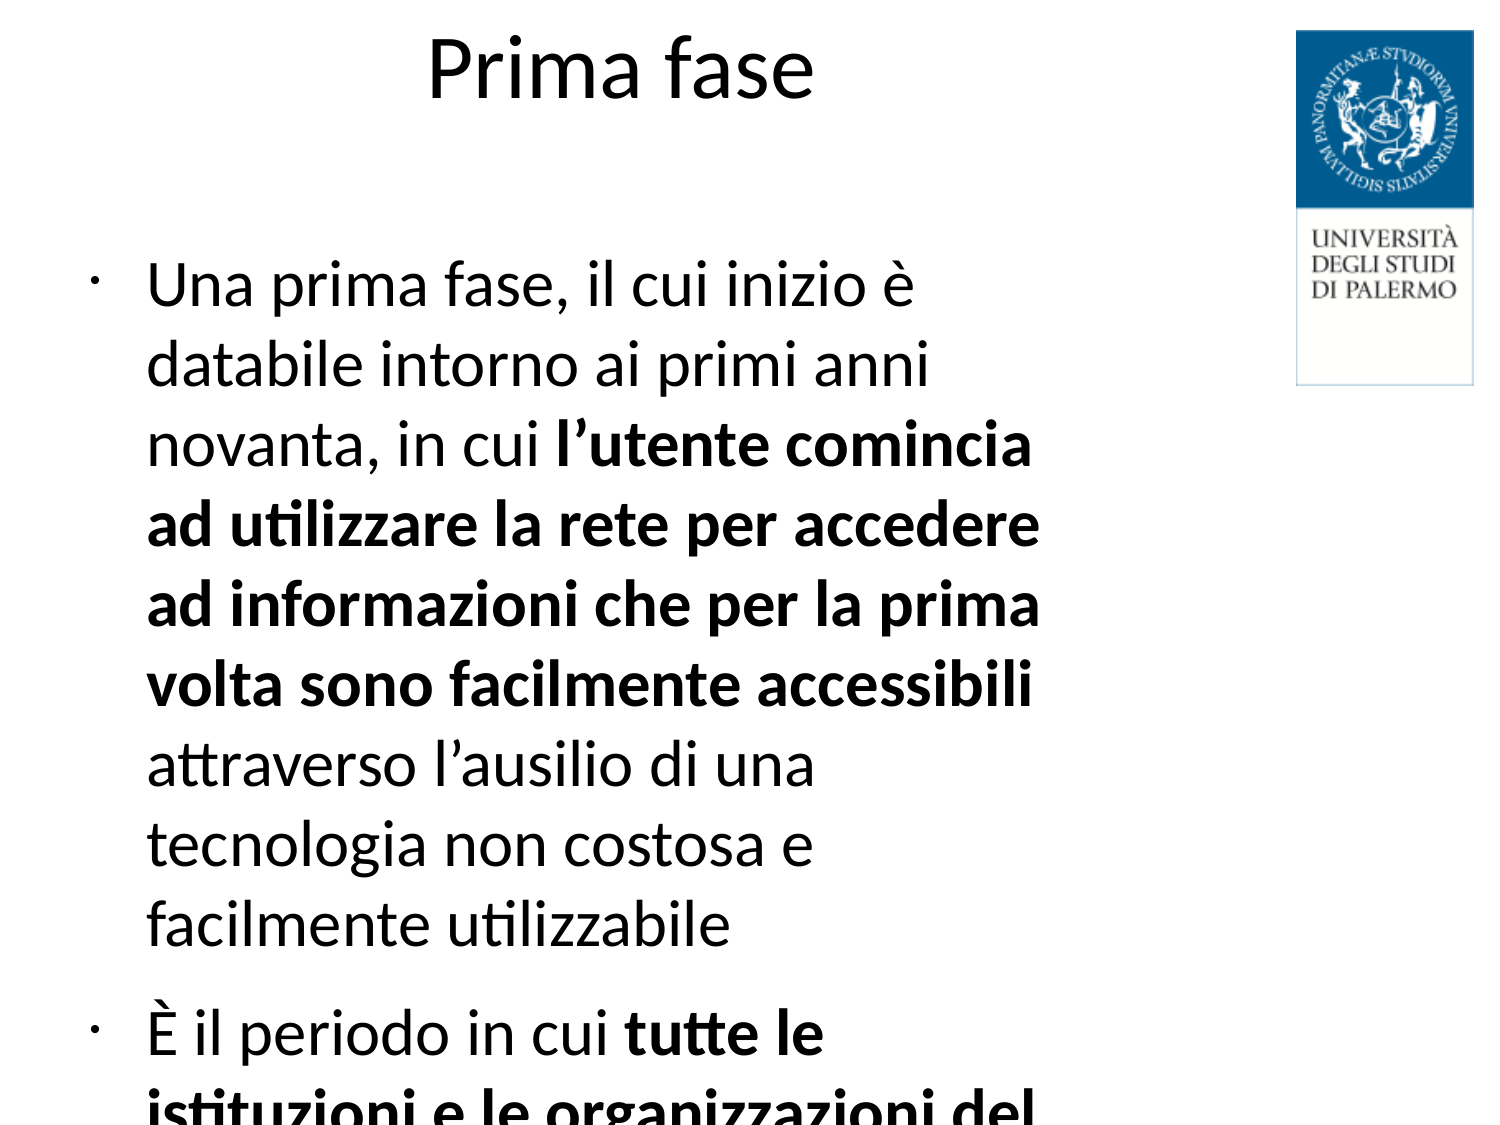

# Prima fase
Una prima fase, il cui inizio è databile intorno ai primi anni novanta, in cui l’utente comincia ad utilizzare la rete per accedere ad informazioni che per la prima volta sono facilmente accessibili attraverso l’ausilio di una tecnologia non costosa e facilmente utilizzabile
È il periodo in cui tutte le istituzioni e le organizzazioni del settore privato e, il più delle volte in un secondo tempo, pubblico, cominciano ad “essere presenti on line”. Ciò non solo consente di ridurre la distanza e i tempi di acquisizione delle informazioni, ma anche di presentare l’offerta dei servizi esistenti offline di cui dispone la PA.
In questa fase, è il sito istituzionale a costituire la principale fonte di informazione, ma anche l’oggetto della prima ricerca on line (si digita direttamente l’indirizzo per accedervi).